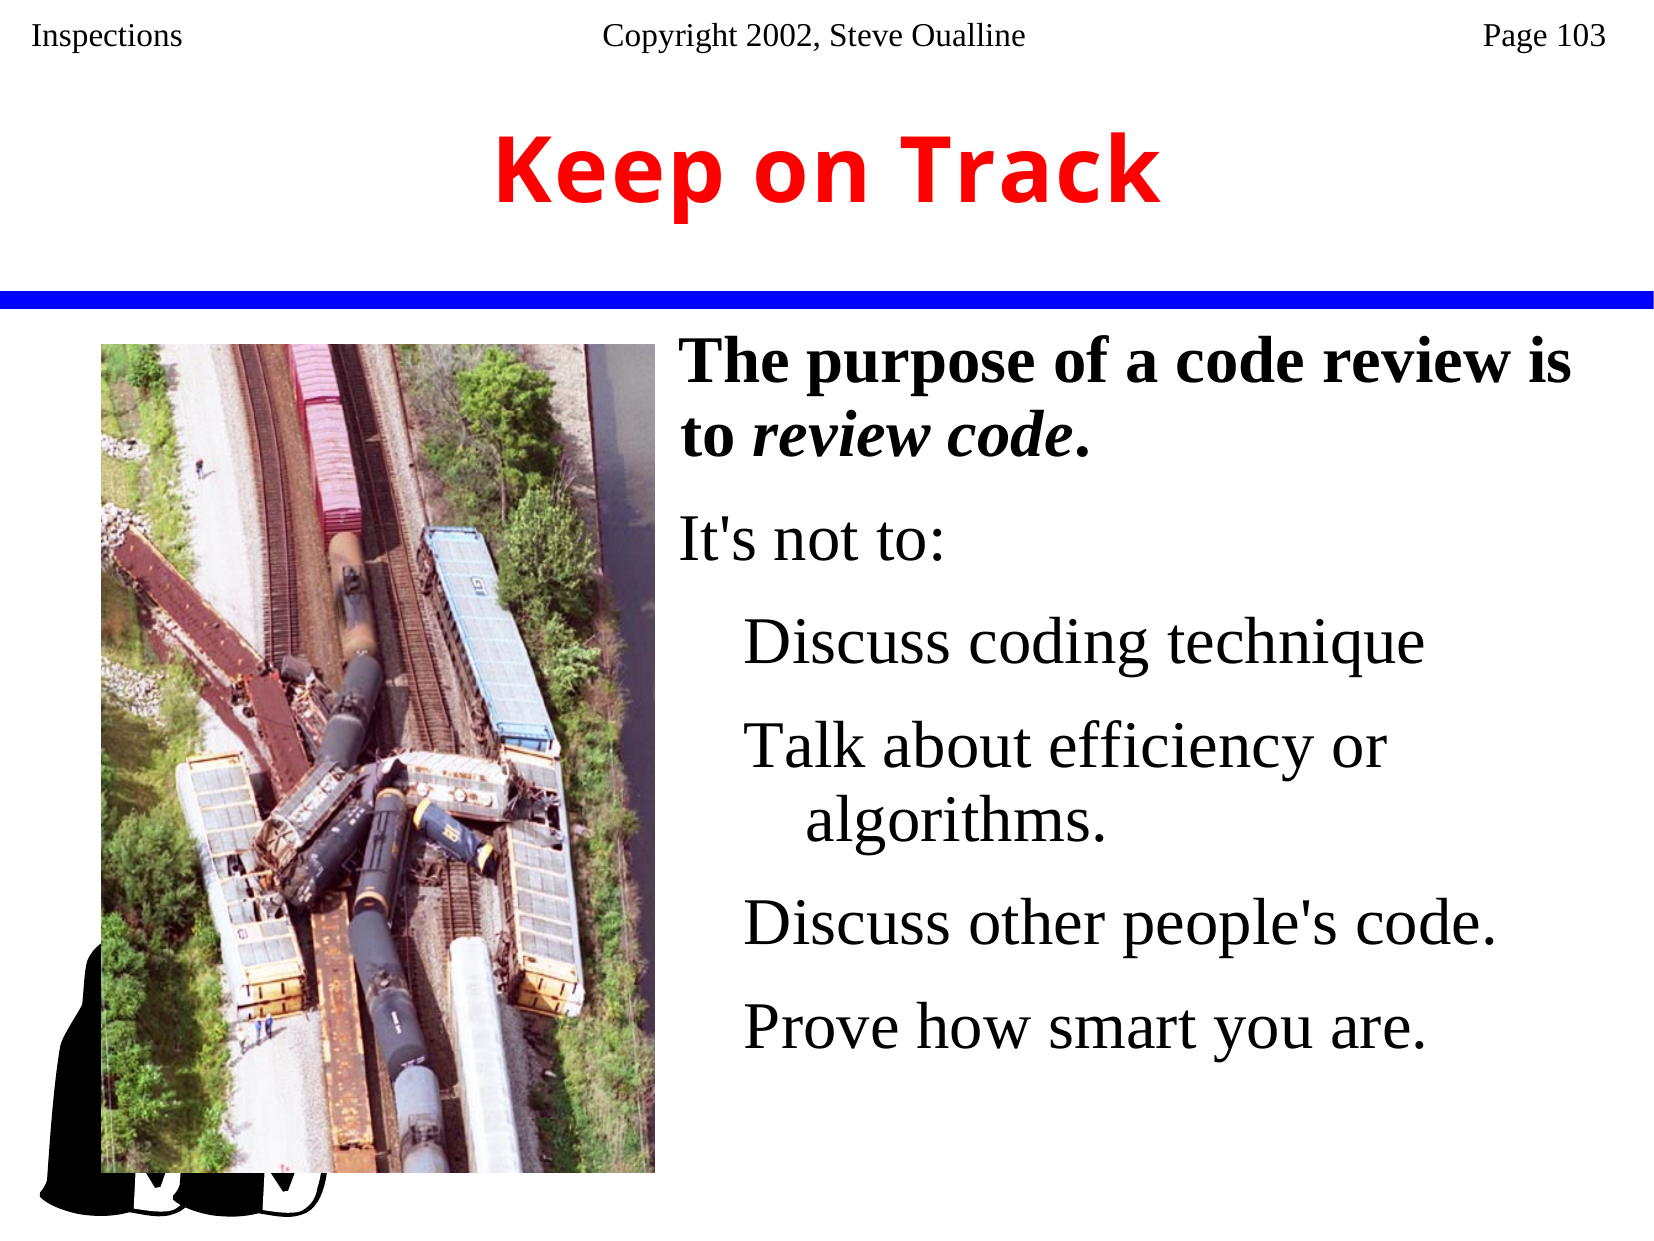

# Keep on Track
The purpose of a code review is to review code.
It's not to:
Discuss coding technique
Talk about efficiency or algorithms.
Discuss other people's code.
Prove how smart you are.